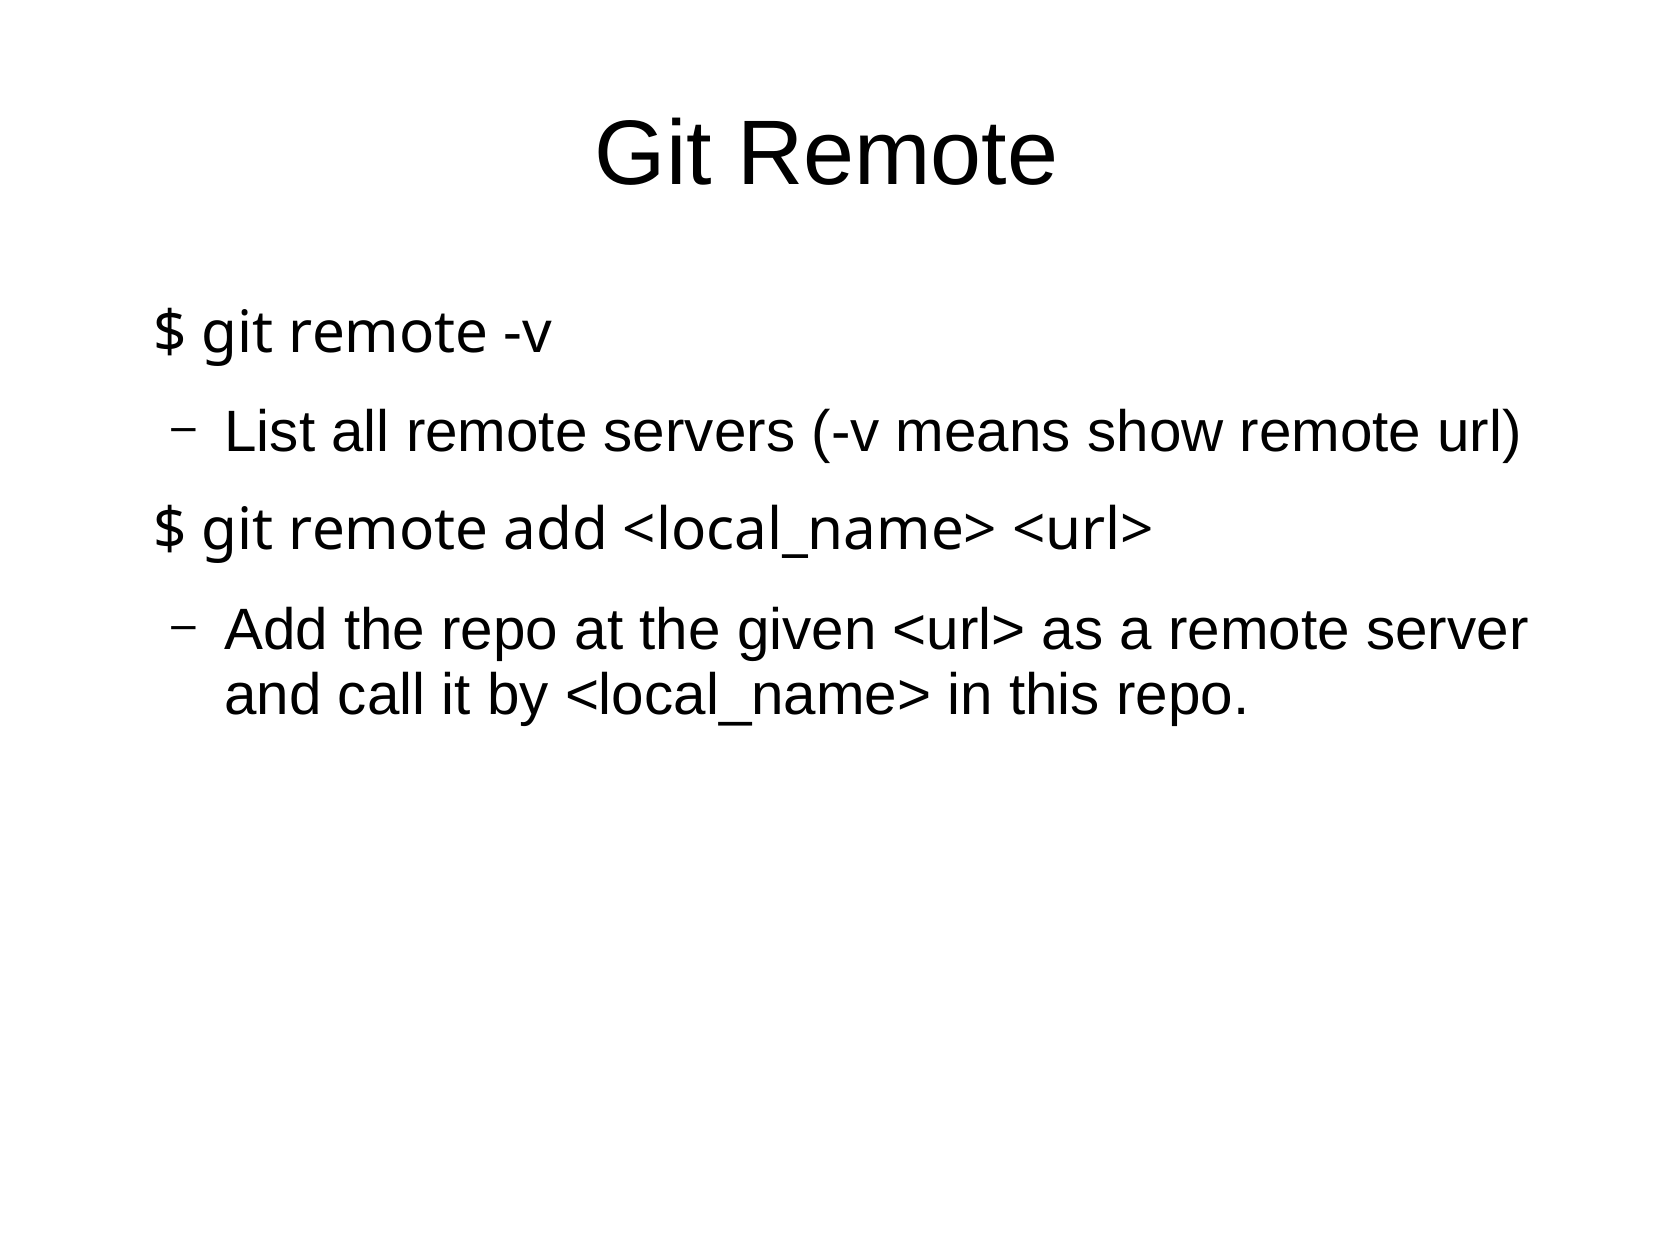

# Git Remote
$ git remote -v
List all remote servers (-v means show remote url)
$ git remote add <local_name> <url>
Add the repo at the given <url> as a remote server and call it by <local_name> in this repo.